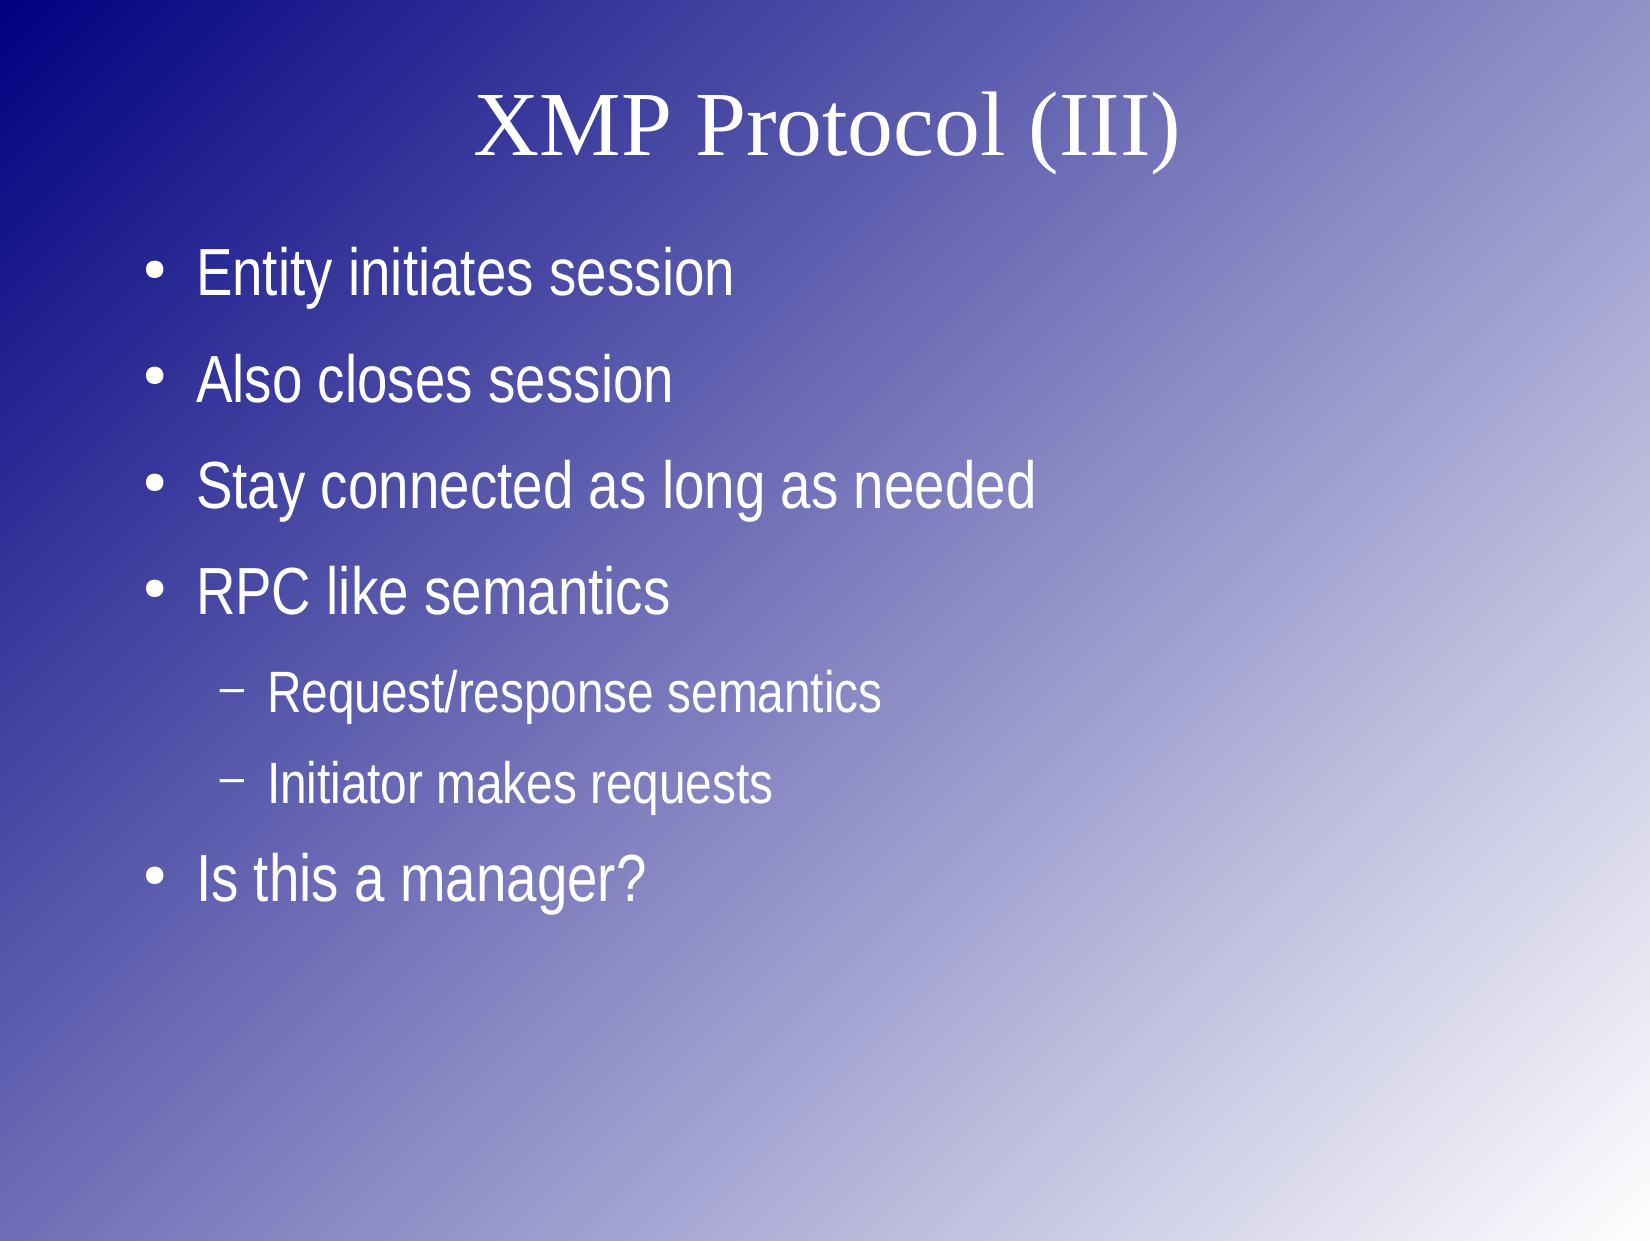

# XMP Protocol (III)
Entity initiates session
Also closes session
Stay connected as long as needed
RPC like semantics
Request/response semantics
Initiator makes requests
Is this a manager?